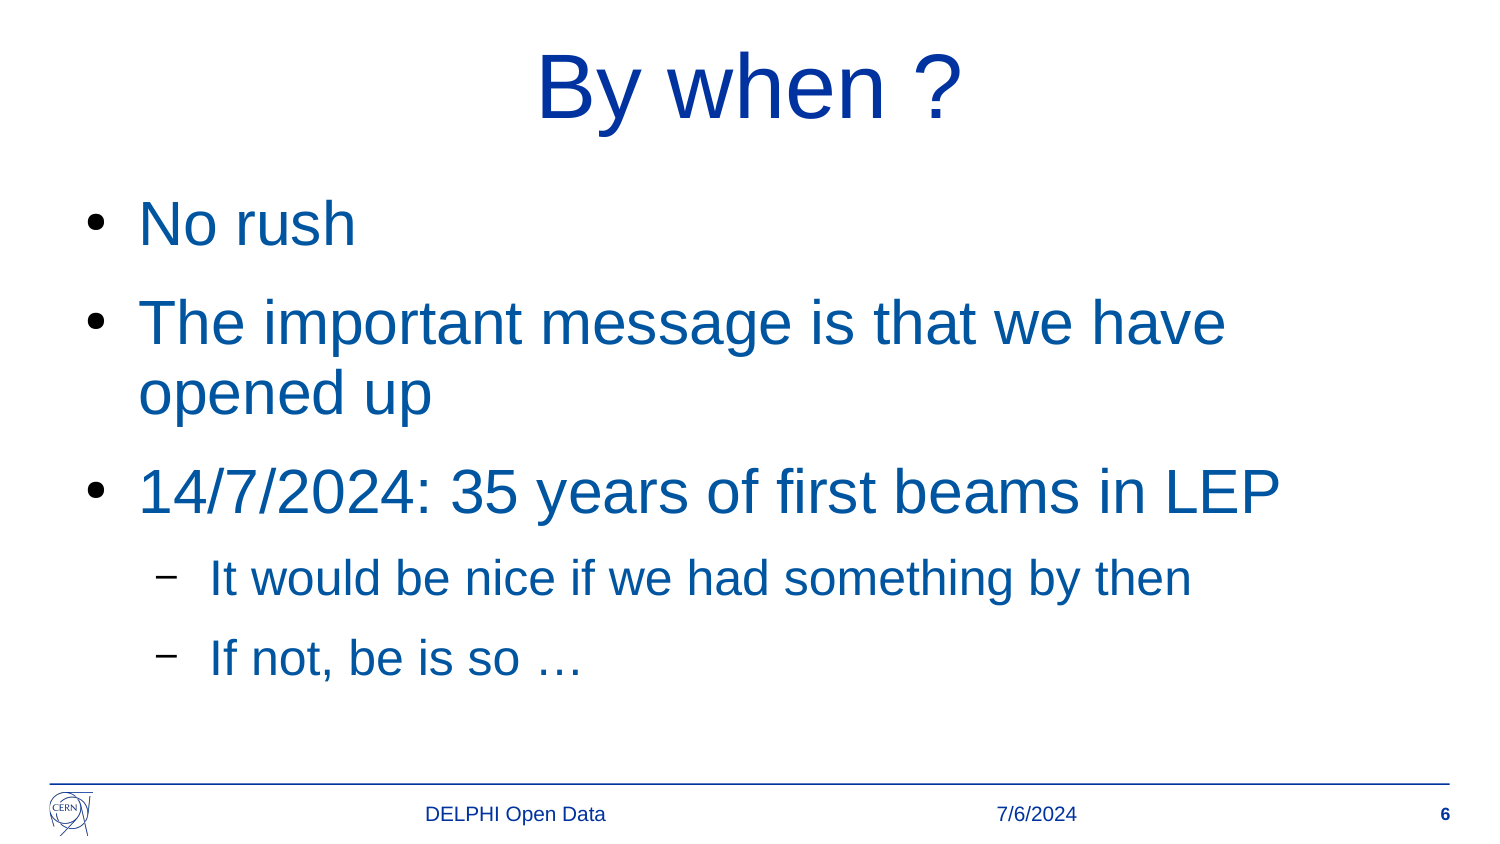

# By when ?
No rush
The important message is that we have opened up
14/7/2024: 35 years of first beams in LEP
It would be nice if we had something by then
If not, be is so …